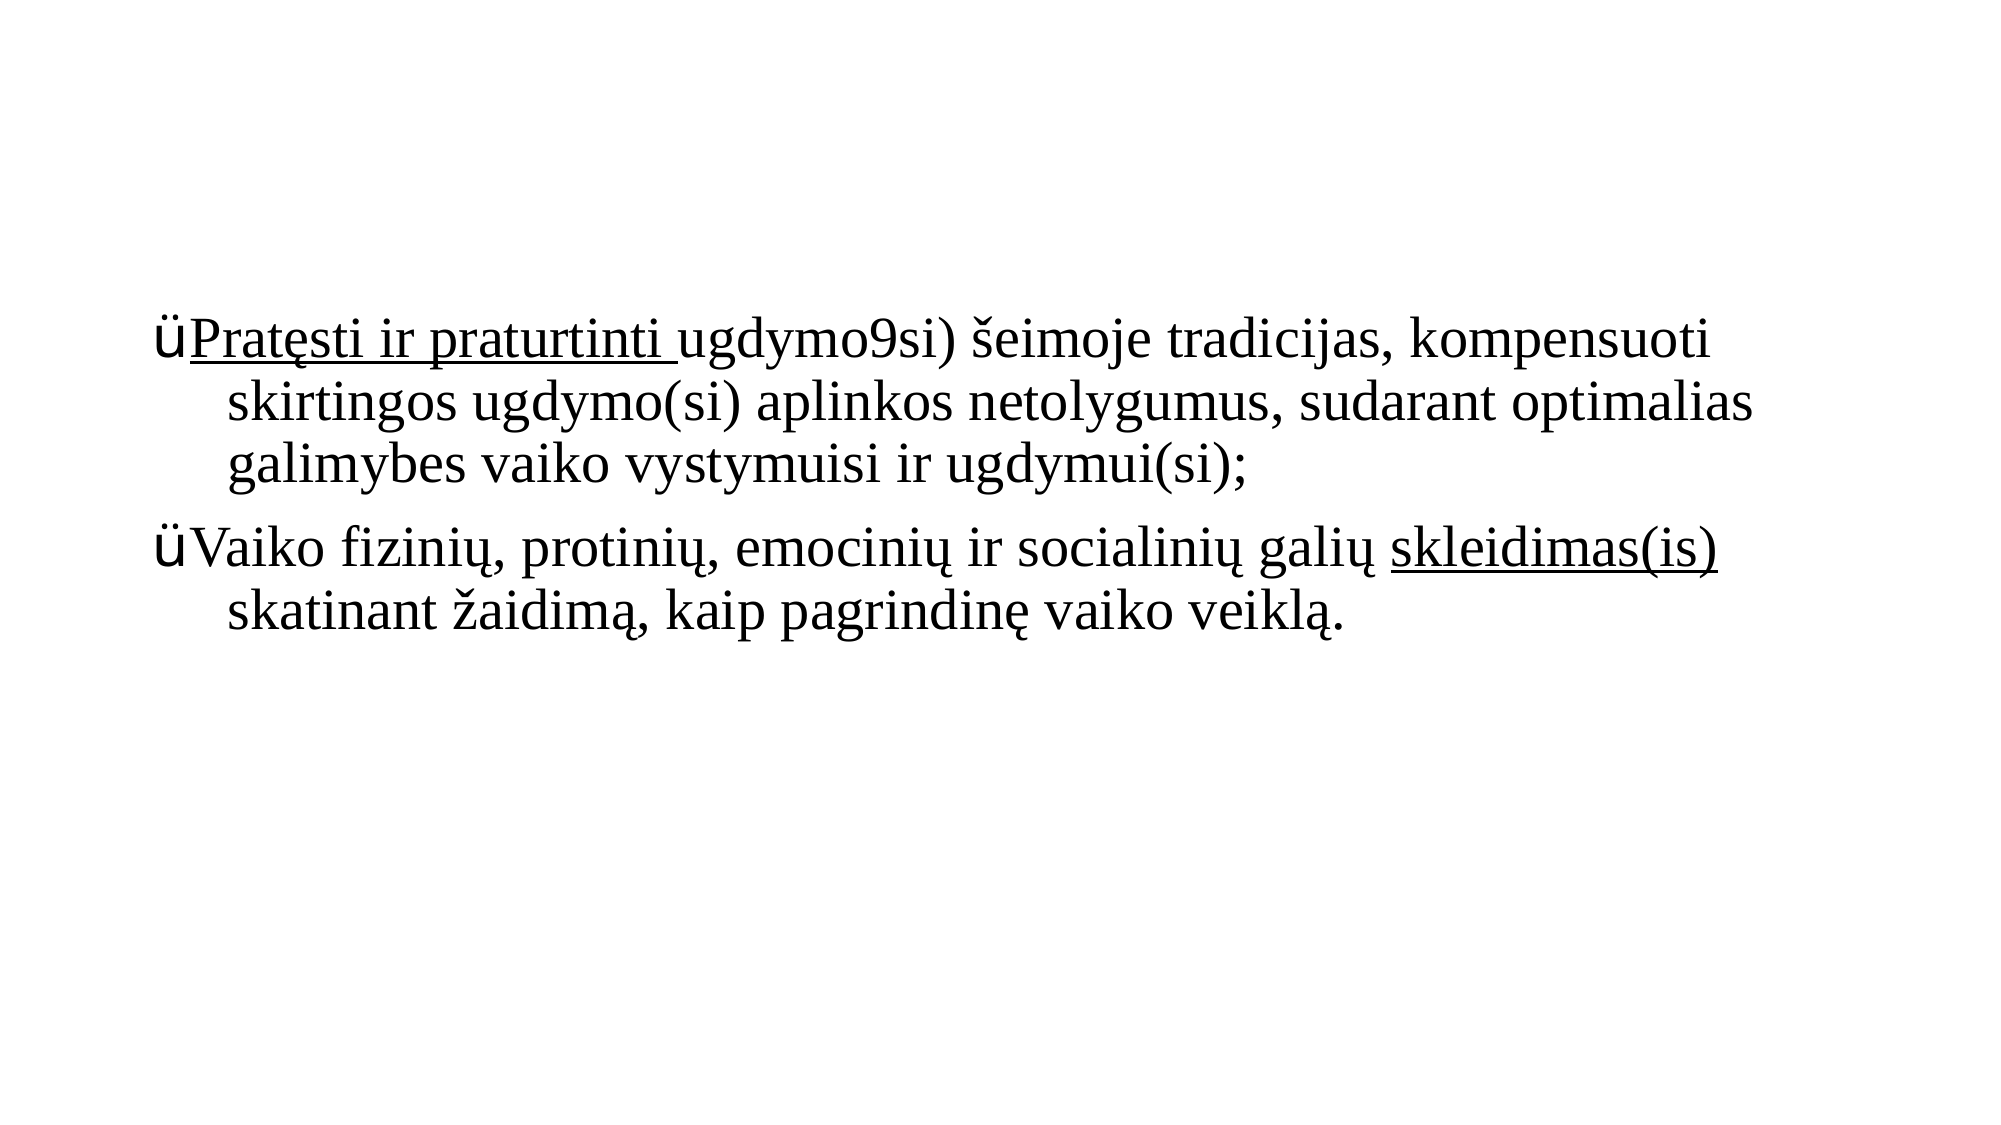

# Pratęsti ir praturtinti ugdymo9si) šeimoje tradicijas, kompensuoti skirtingos ugdymo(si) aplinkos netolygumus, sudarant optimalias galimybes vaiko vystymuisi ir ugdymui(si);
Vaiko fizinių, protinių, emocinių ir socialinių galių skleidimas(is) skatinant žaidimą, kaip pagrindinę vaiko veiklą.